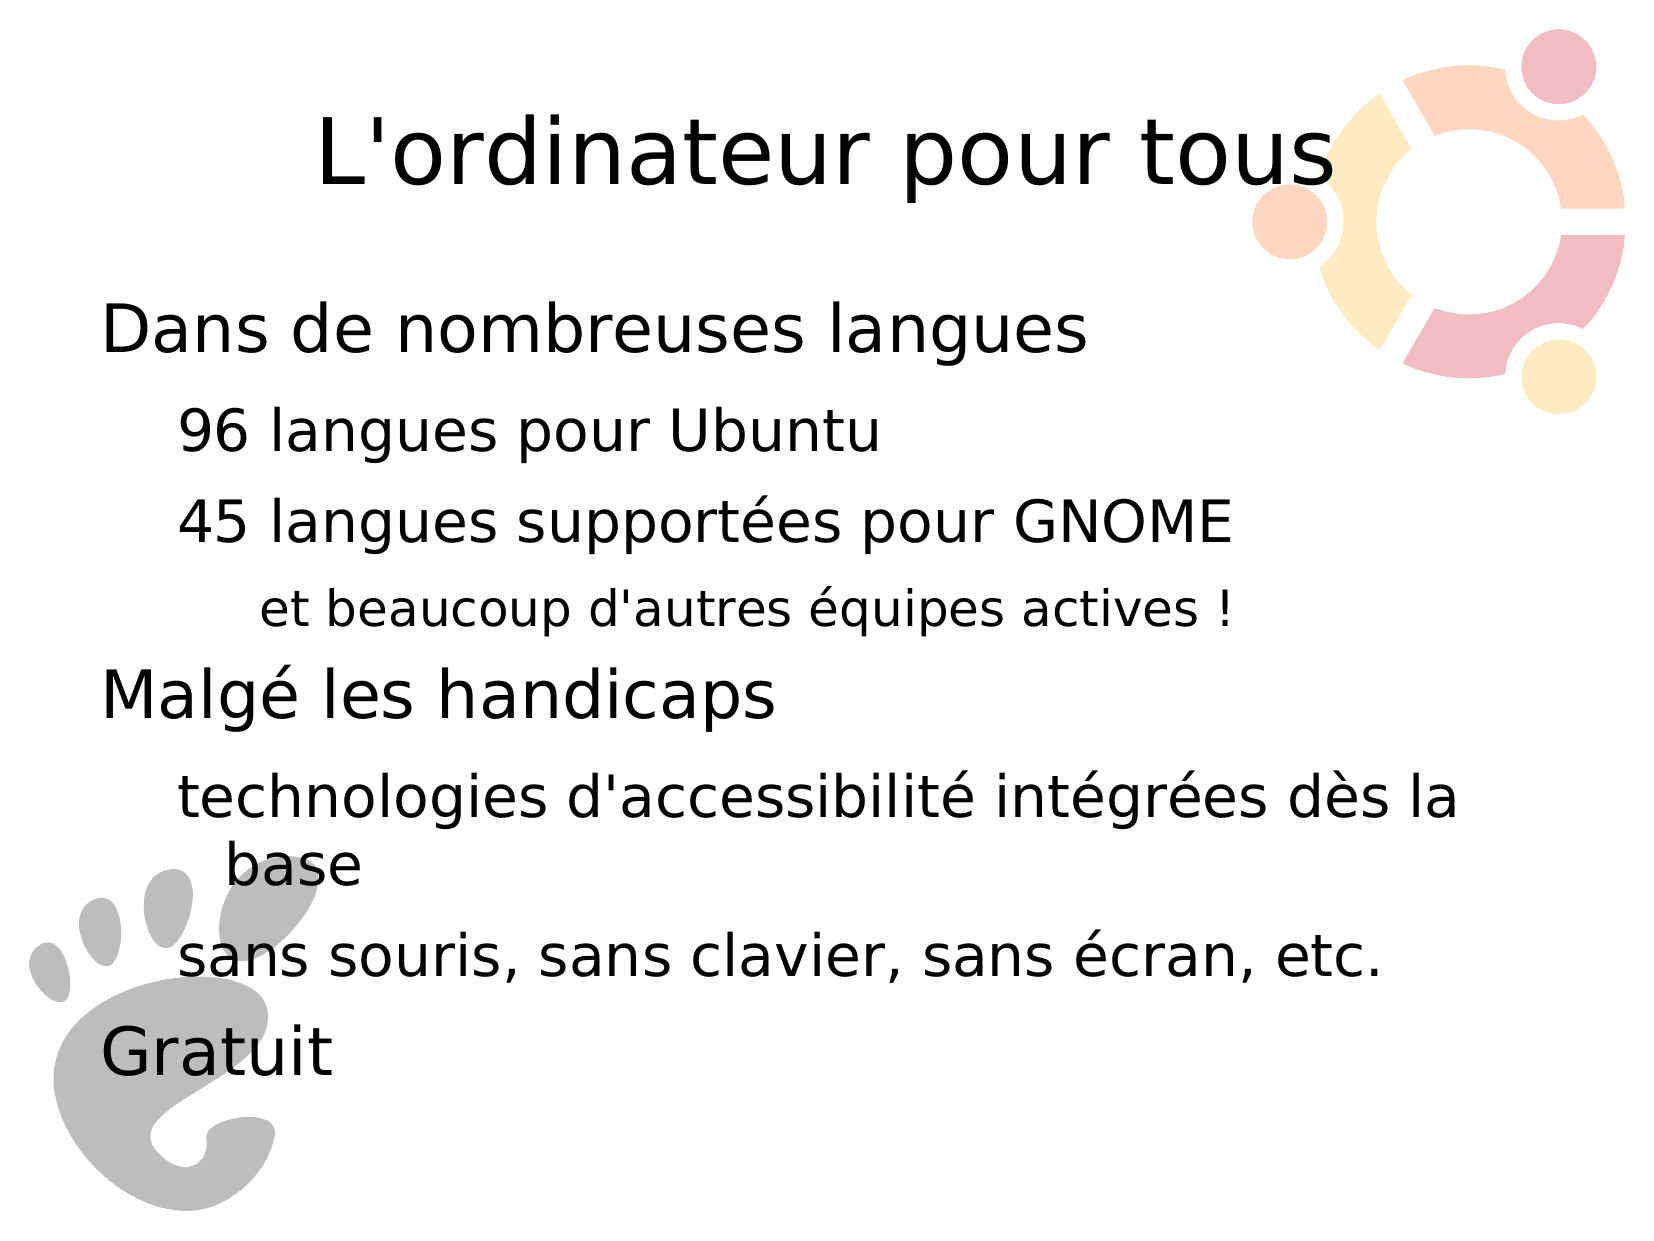

# L'ordinateur pour tous
Dans de nombreuses langues
96 langues pour Ubuntu
45 langues supportées pour GNOME
et beaucoup d'autres équipes actives !
Malgé les handicaps
technologies d'accessibilité intégrées dès la base
sans souris, sans clavier, sans écran, etc.
Gratuit